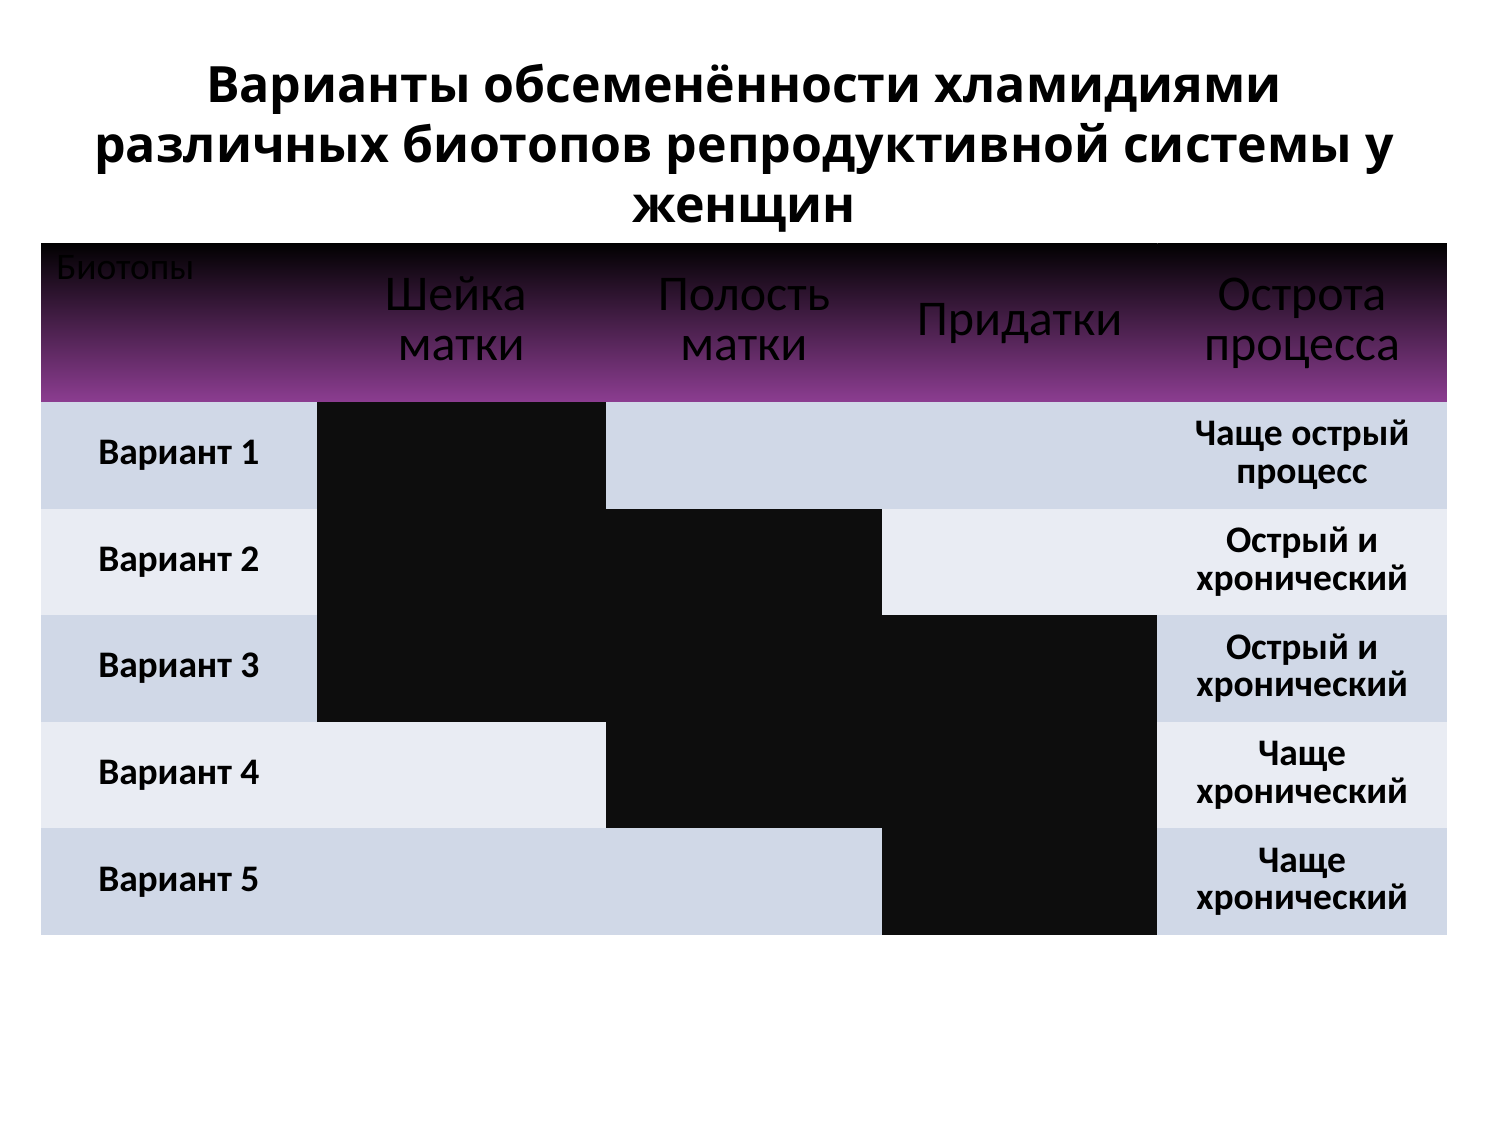

# Варианты обсеменённости хламидиями различных биотопов репродуктивной системы у женщин
| Биотопы | Шейка матки | Полость матки | Придатки | Острота процесса |
| --- | --- | --- | --- | --- |
| Вариант 1 | | | | Чаще острый процесс |
| Вариант 2 | | | | Острый и хронический |
| Вариант 3 | | | | Острый и хронический |
| Вариант 4 | | | | Чаще хронический |
| Вариант 5 | | | | Чаще хронический |